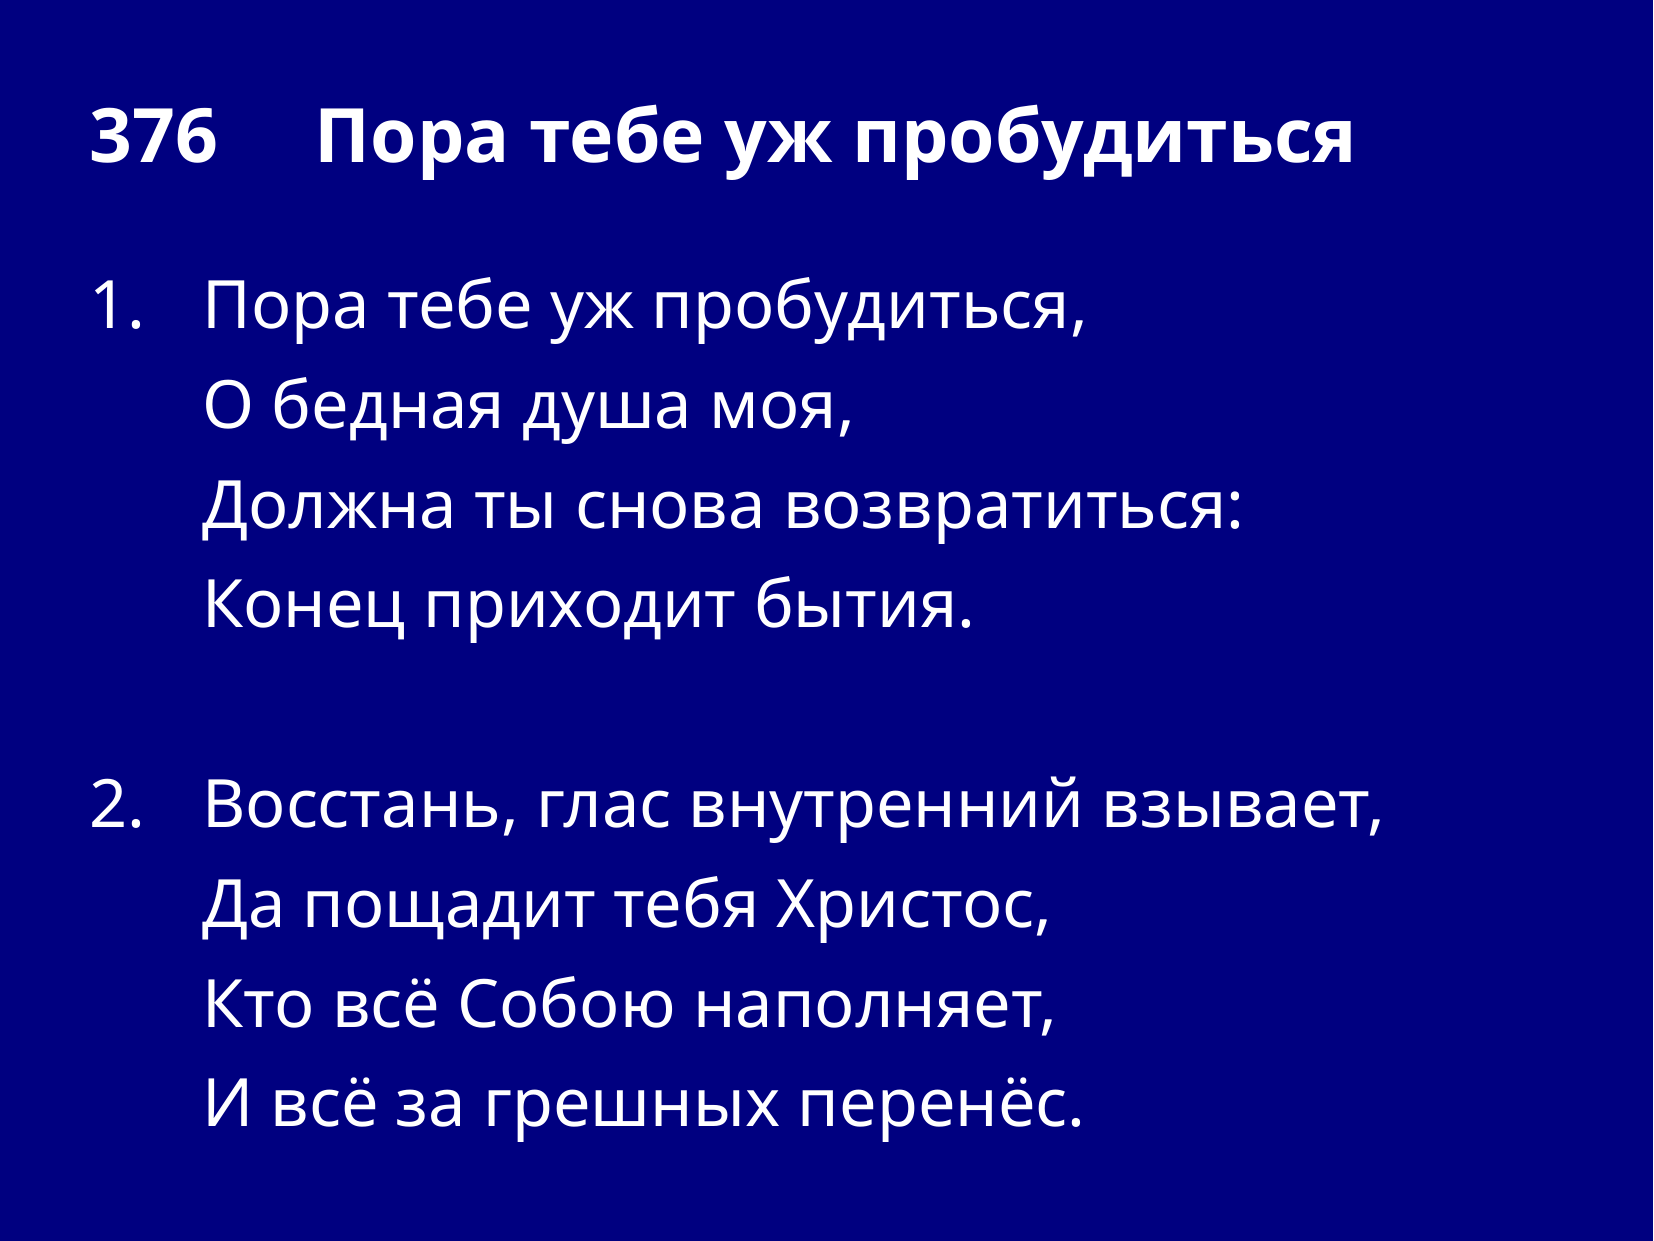

376	Пора тебе уж пробудиться
1.	Пора тебе уж пробудиться,
	О бедная душа моя,
	Должна ты снова возвратиться:
	Конец приходит бытия.
2.	Восстань, глас внутренний взывает,
	Да пощадит тебя Христос,
	Кто всё Собою наполняет,
	И всё за грешных перенёс.